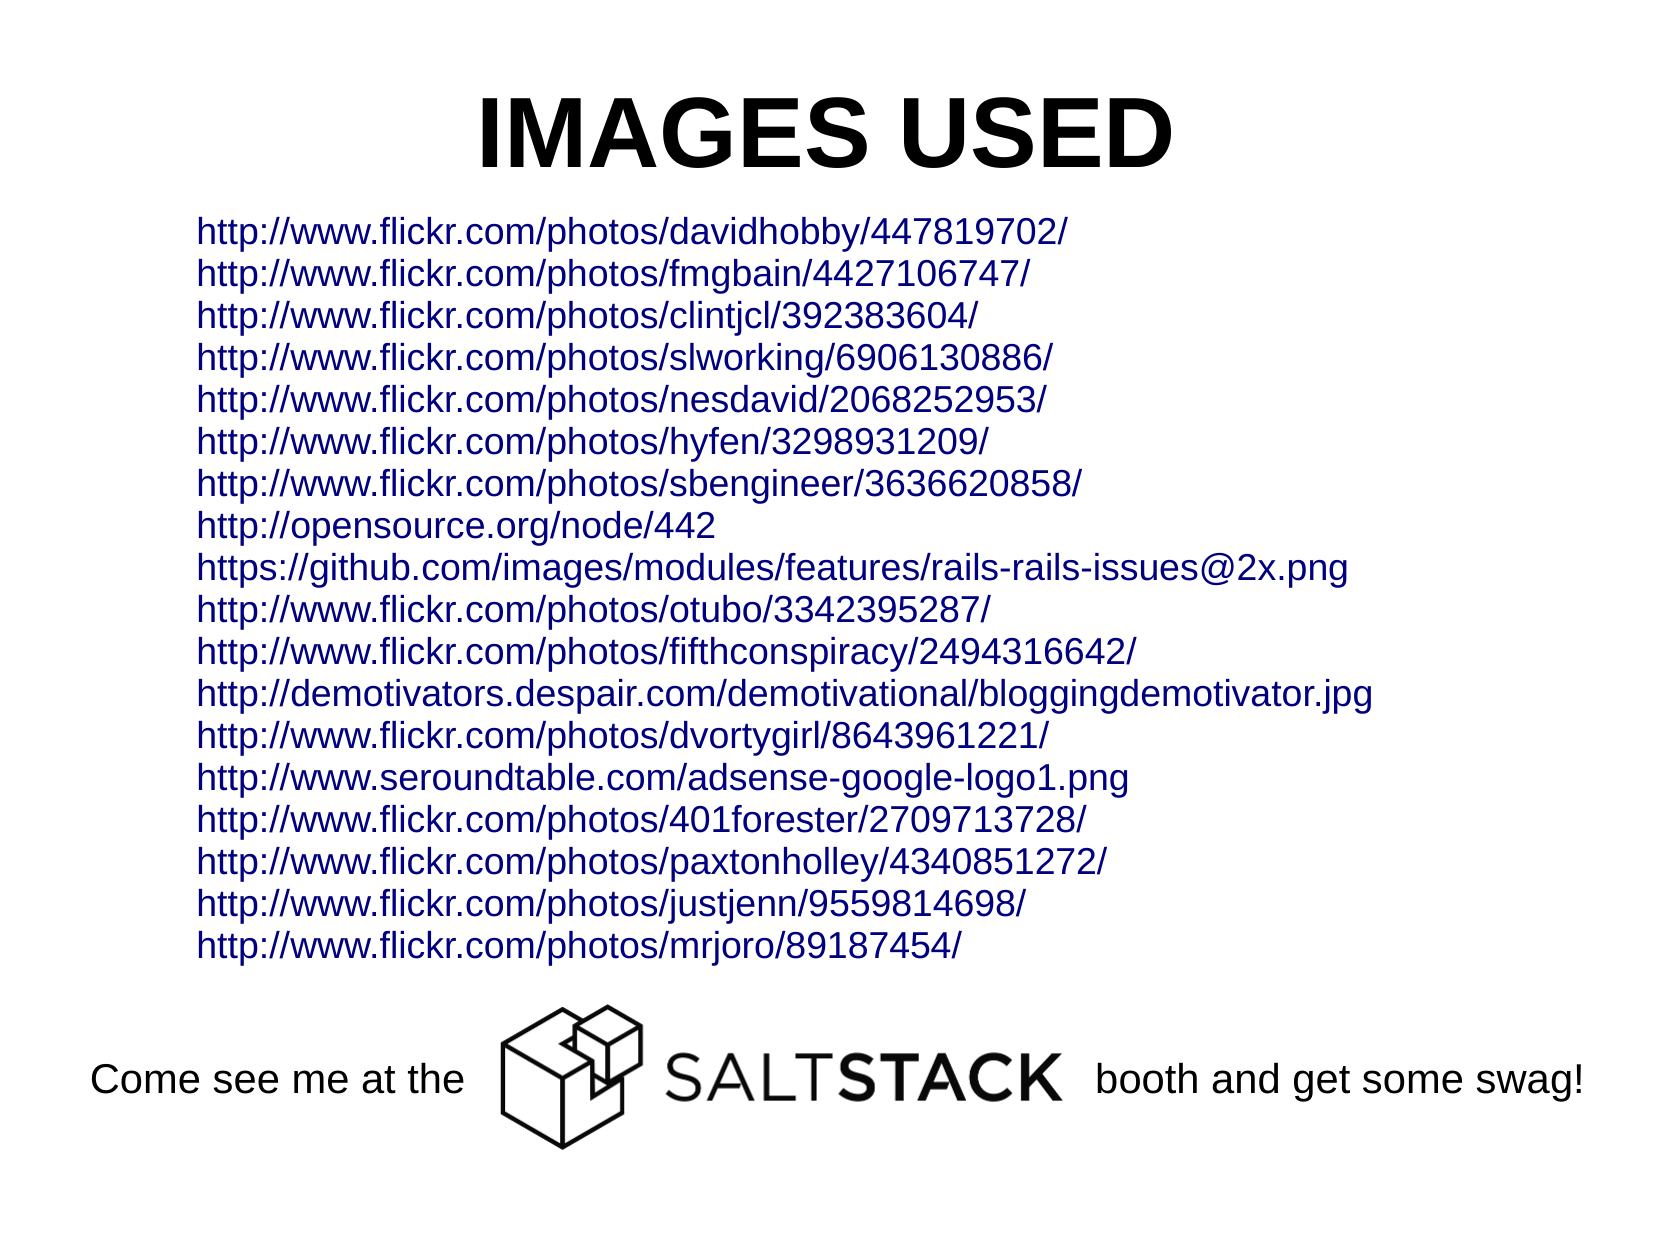

IMAGES USED
http://www.flickr.com/photos/davidhobby/447819702/
http://www.flickr.com/photos/fmgbain/4427106747/
http://www.flickr.com/photos/clintjcl/392383604/
http://www.flickr.com/photos/slworking/6906130886/
http://www.flickr.com/photos/nesdavid/2068252953/
http://www.flickr.com/photos/hyfen/3298931209/
http://www.flickr.com/photos/sbengineer/3636620858/
http://opensource.org/node/442
https://github.com/images/modules/features/rails-rails-issues@2x.png
http://www.flickr.com/photos/otubo/3342395287/
http://www.flickr.com/photos/fifthconspiracy/2494316642/
http://demotivators.despair.com/demotivational/bloggingdemotivator.jpg
http://www.flickr.com/photos/dvortygirl/8643961221/
http://www.seroundtable.com/adsense-google-logo1.png
http://www.flickr.com/photos/401forester/2709713728/
http://www.flickr.com/photos/paxtonholley/4340851272/
http://www.flickr.com/photos/justjenn/9559814698/
http://www.flickr.com/photos/mrjoro/89187454/
Come see me at the
booth and get some swag!